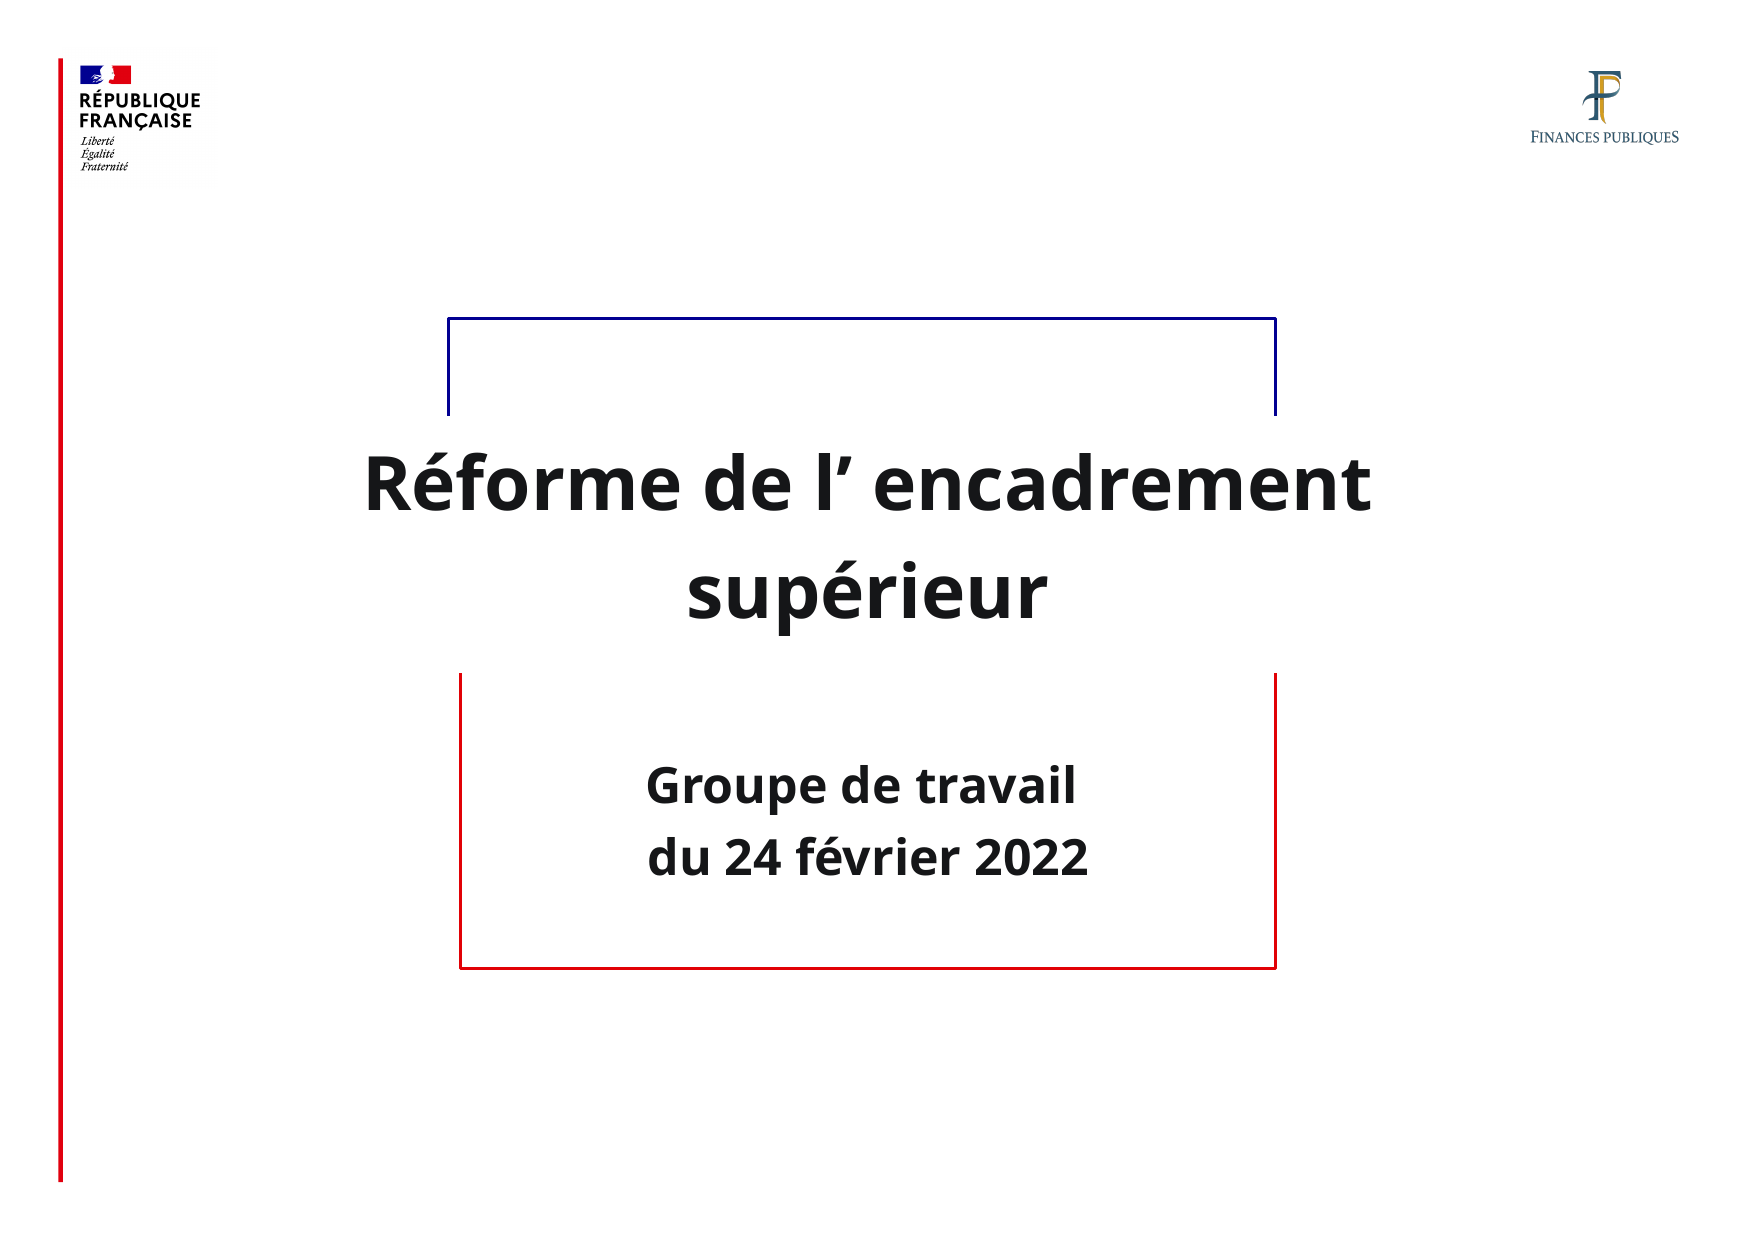

Réforme de l’ encadrement supérieur
Groupe de travail
du 24 février 2022